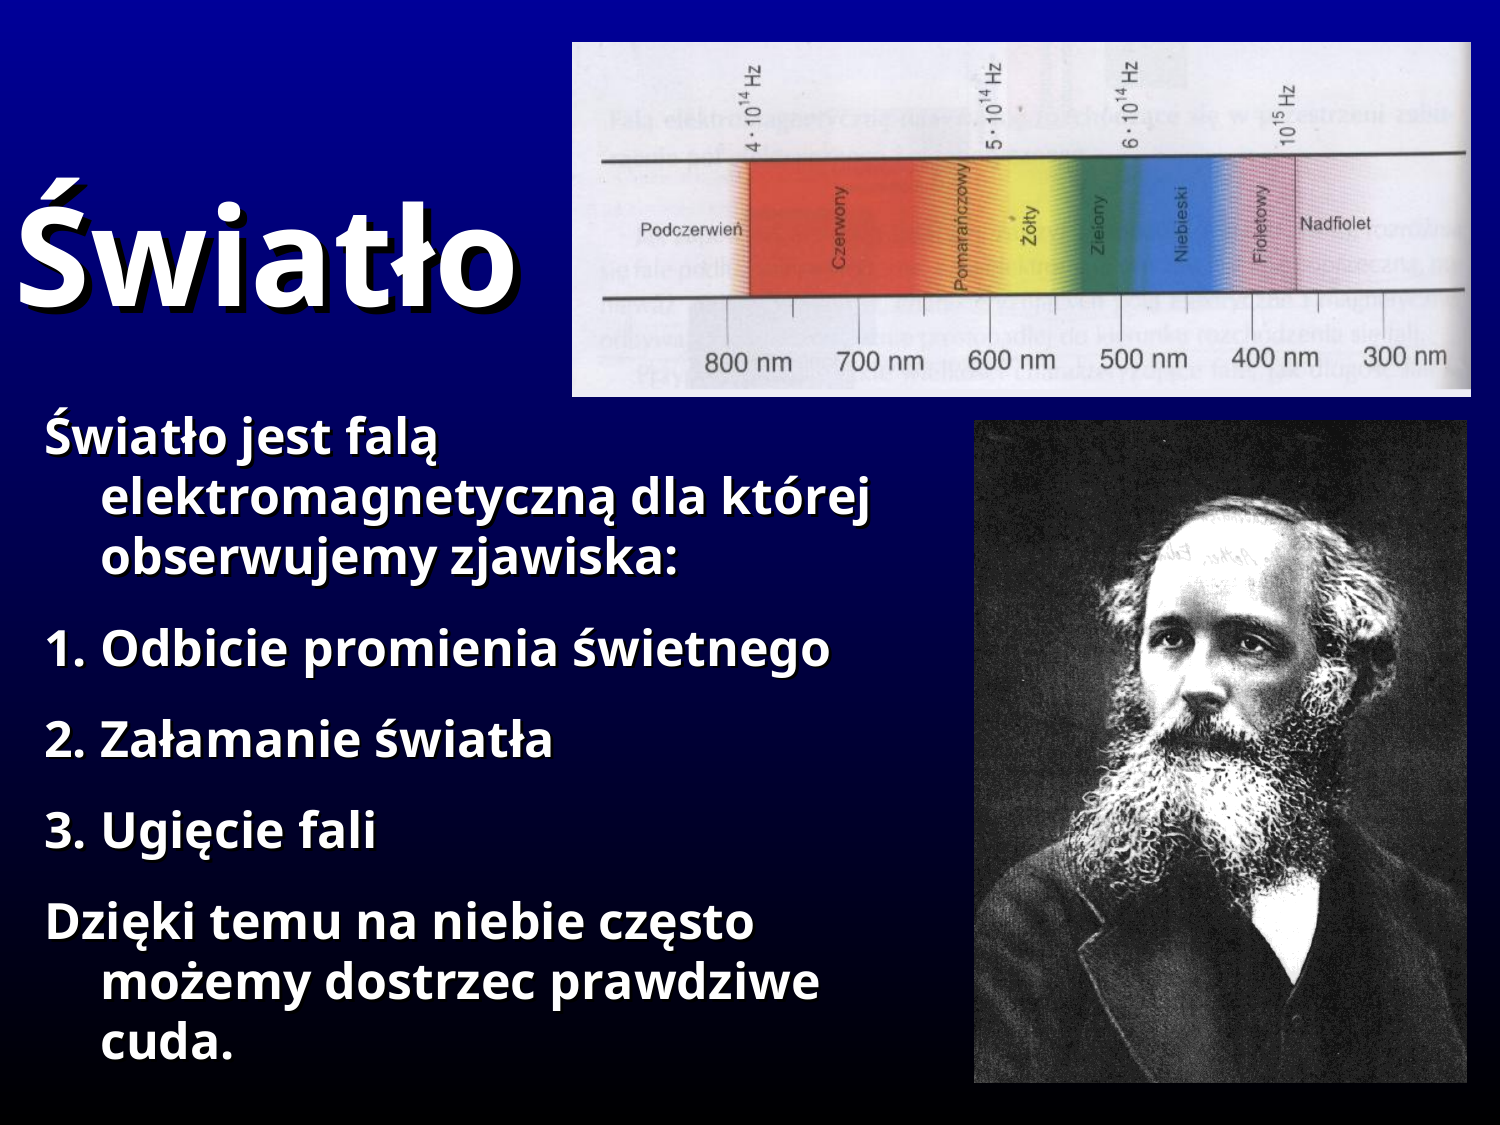

Światło
Światło jest falą elektromagnetyczną dla której obserwujemy zjawiska:
1.	Odbicie promienia świetnego
2.	Załamanie światła
3.	Ugięcie fali
Dzięki temu na niebie często możemy dostrzec prawdziwe cuda.